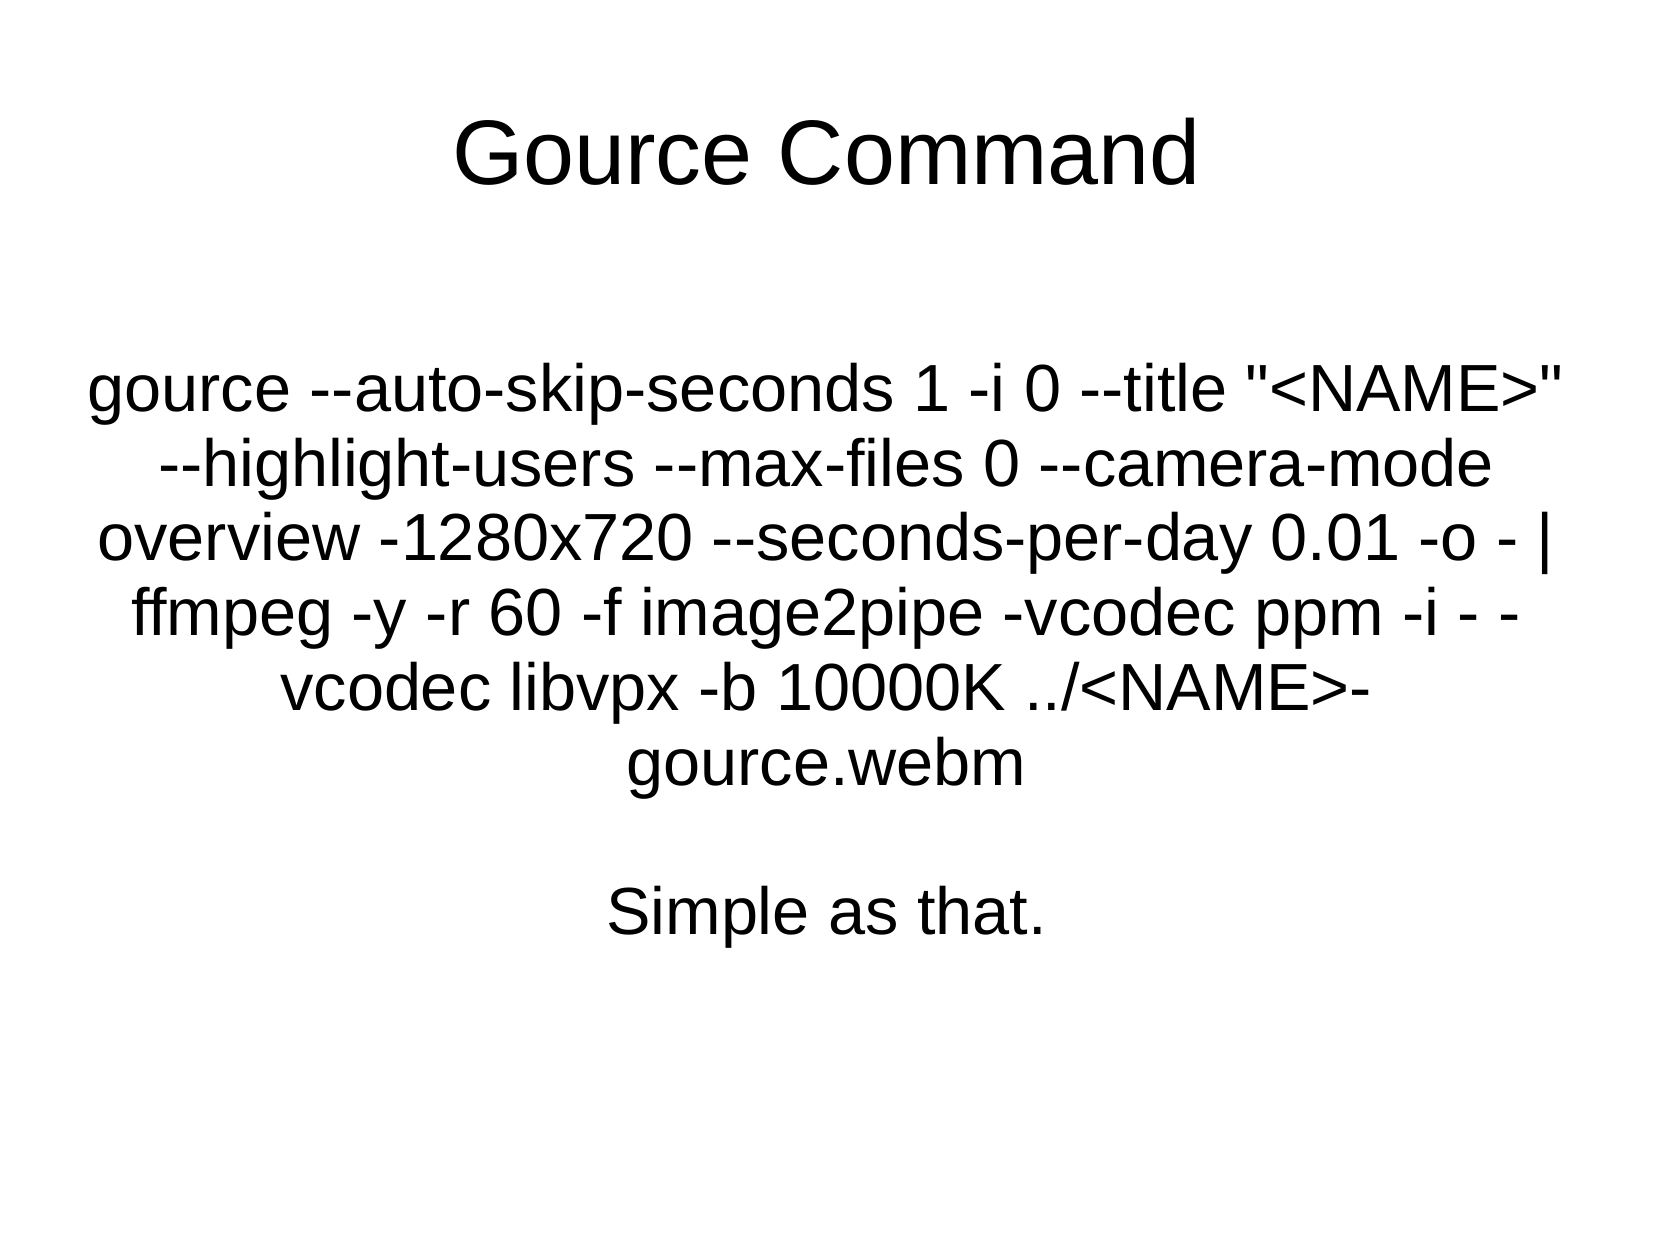

# Gource Command
gource --auto-skip-seconds 1 -i 0 --title "<NAME>" --highlight-users --max-files 0 --camera-mode overview -1280x720 --seconds-per-day 0.01 -o - | ffmpeg -y -r 60 -f image2pipe -vcodec ppm -i - -vcodec libvpx -b 10000K ../<NAME>-gource.webm
Simple as that.